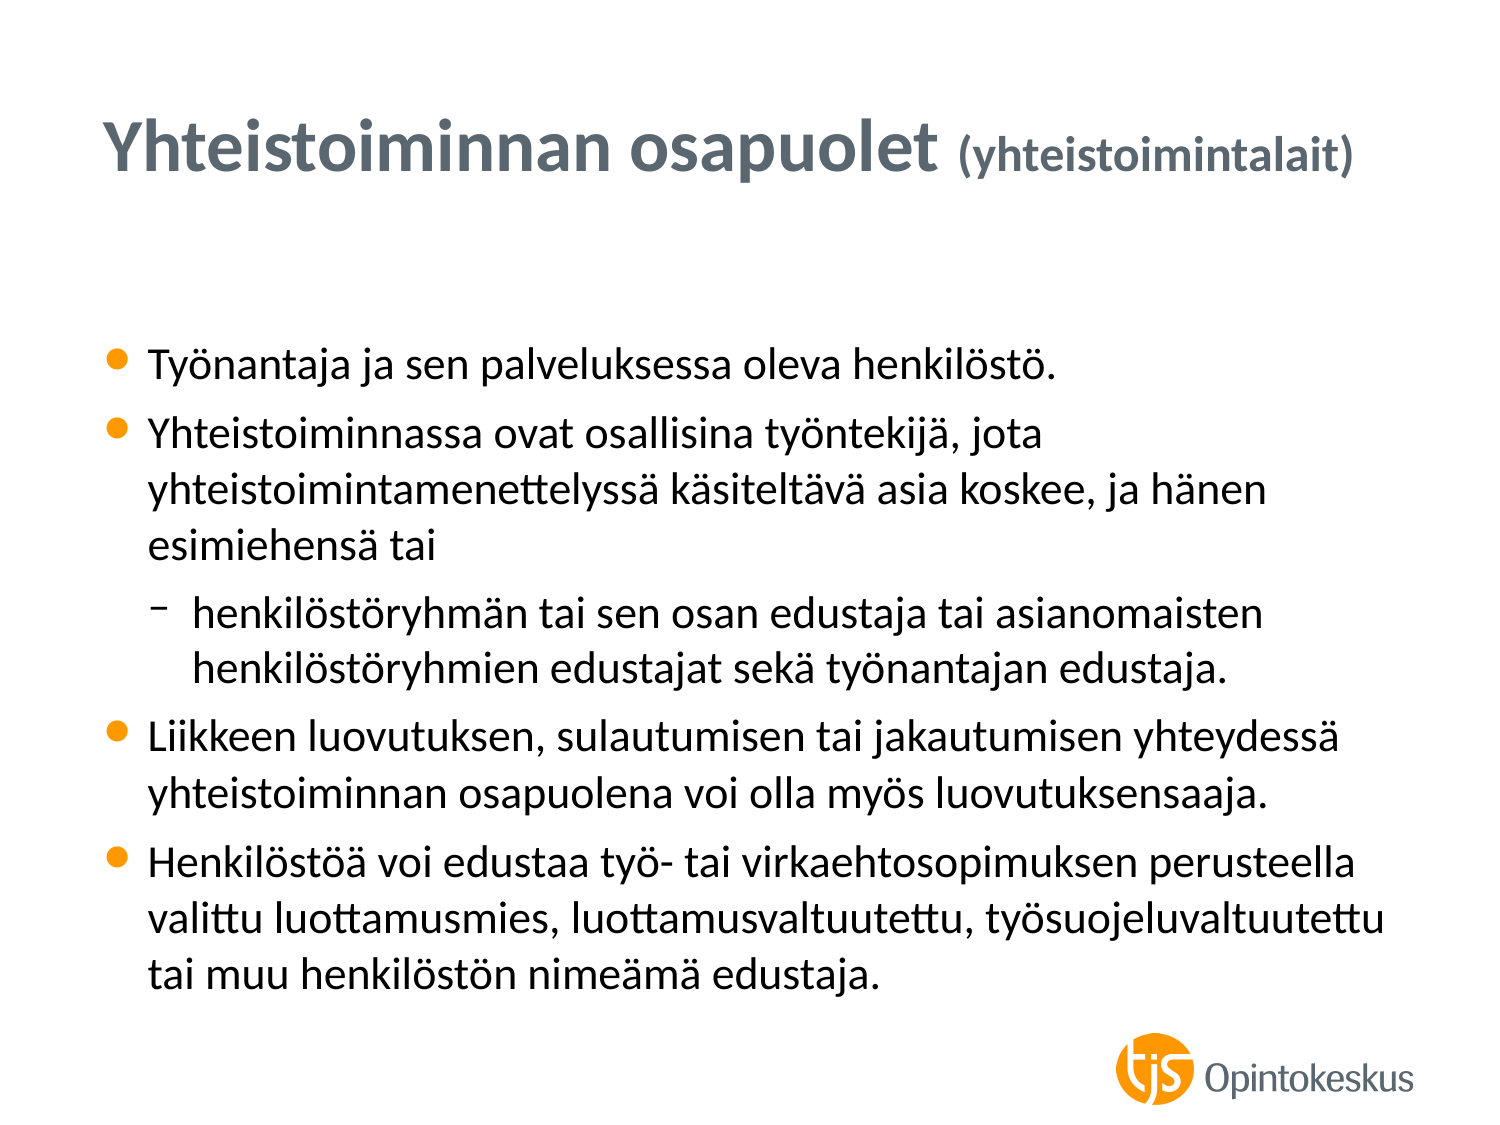

Yhteistoiminnan osapuolet (yhteistoimintalait)
# Työnantaja ja sen palveluksessa oleva henkilöstö.
Yhteistoiminnassa ovat osallisina työntekijä, jota yhteistoimintamenettelyssä käsiteltävä asia koskee, ja hänen esimiehensä tai
henkilöstöryhmän tai sen osan edustaja tai asianomaisten henkilöstöryhmien edustajat sekä työnantajan edustaja.
Liikkeen luovutuksen, sulautumisen tai jakautumisen yhteydessä yhteistoiminnan osapuolena voi olla myös luovutuksensaaja.
Henkilöstöä voi edustaa työ- tai virkaehtosopimuksen perusteella valittu luottamusmies, luottamusvaltuutettu, työsuojeluvaltuutettu tai muu henkilöstön nimeämä edustaja.